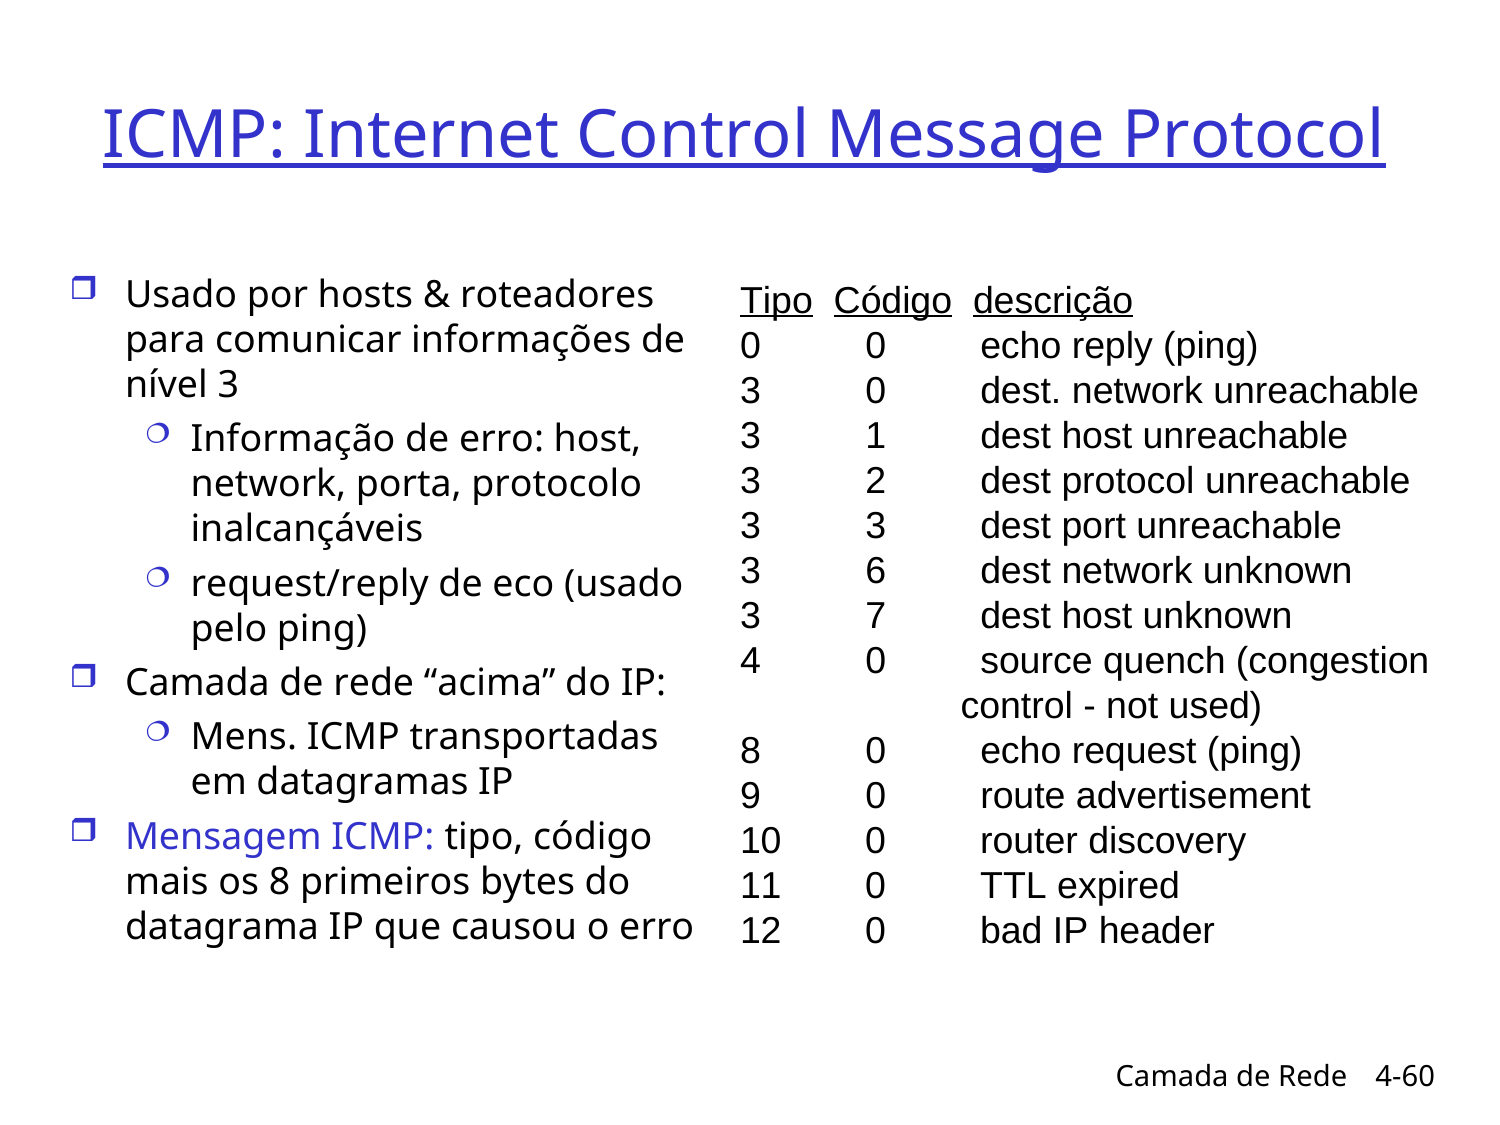

ICMP: Internet Control Message Protocol
Usado por hosts & roteadores para comunicar informações de nível 3
Informação de erro: host, network, porta, protocolo inalcançáveis
request/reply de eco (usado pelo ping)
Camada de rede “acima” do IP:
Mens. ICMP transportadas em datagramas IP
Mensagem ICMP: tipo, código mais os 8 primeiros bytes do datagrama IP que causou o erro
Tipo Código descrição
0 0 echo reply (ping)
3 0 dest. network unreachable
3 1 dest host unreachable
3 2 dest protocol unreachable
3 3 dest port unreachable
3 6 dest network unknown
3 7 dest host unknown
4 0 source quench (congestion
 control - not used)
8 0 echo request (ping)
9 0 route advertisement
10 0 router discovery
11 0 TTL expired
12 0 bad IP header
Camada de Rede